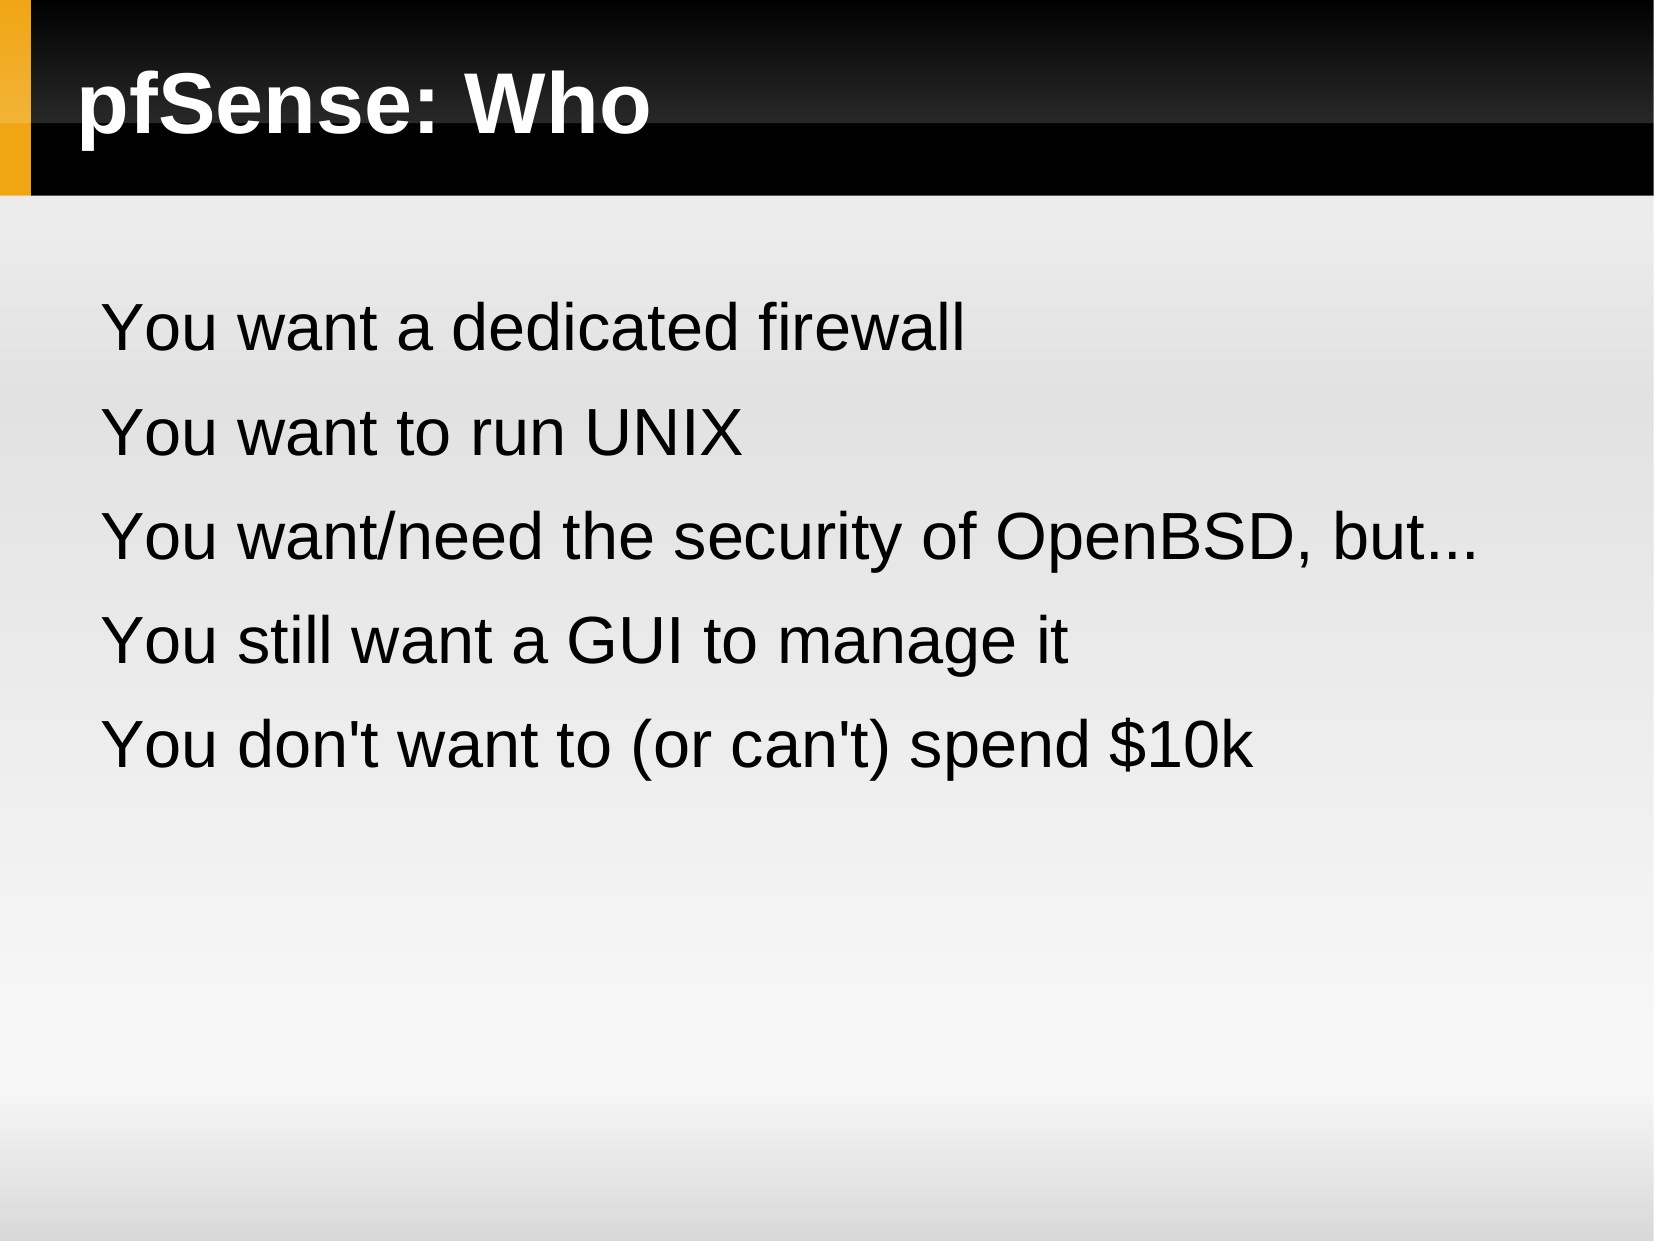

# pfSense: Who
You want a dedicated firewall
You want to run UNIX
You want/need the security of OpenBSD, but...
You still want a GUI to manage it
You don't want to (or can't) spend $10k